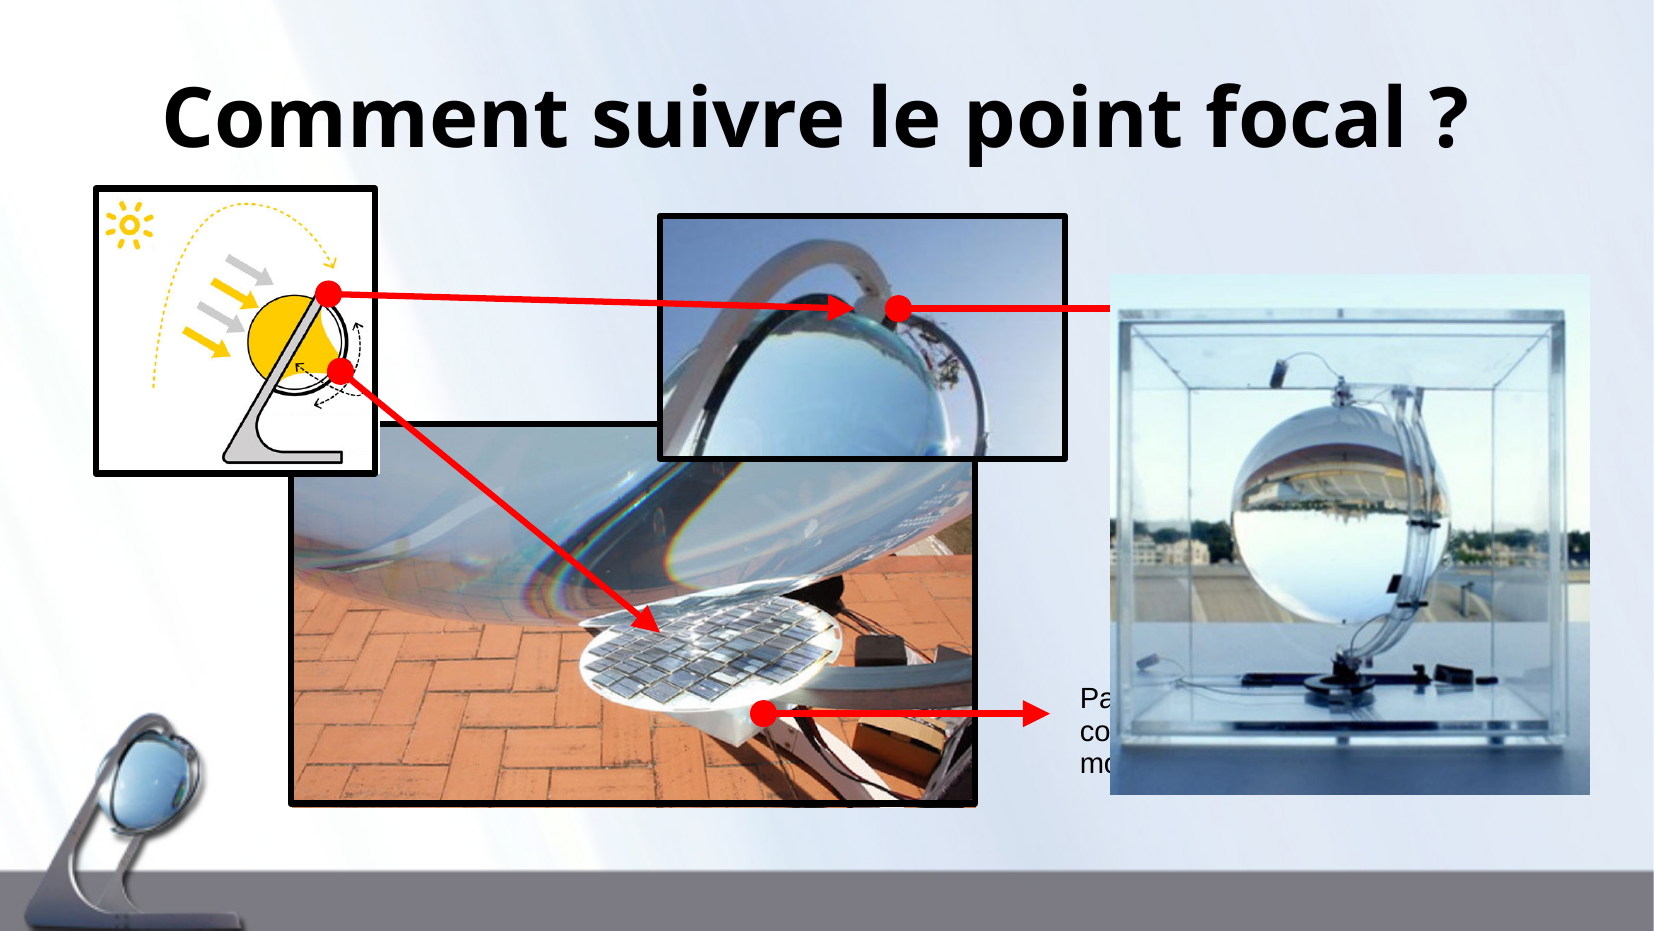

# Comment suivre le point focal ?
Moteur
Partie mobile sur rail, fixée à une courroie mise en mouvement par un moteur.